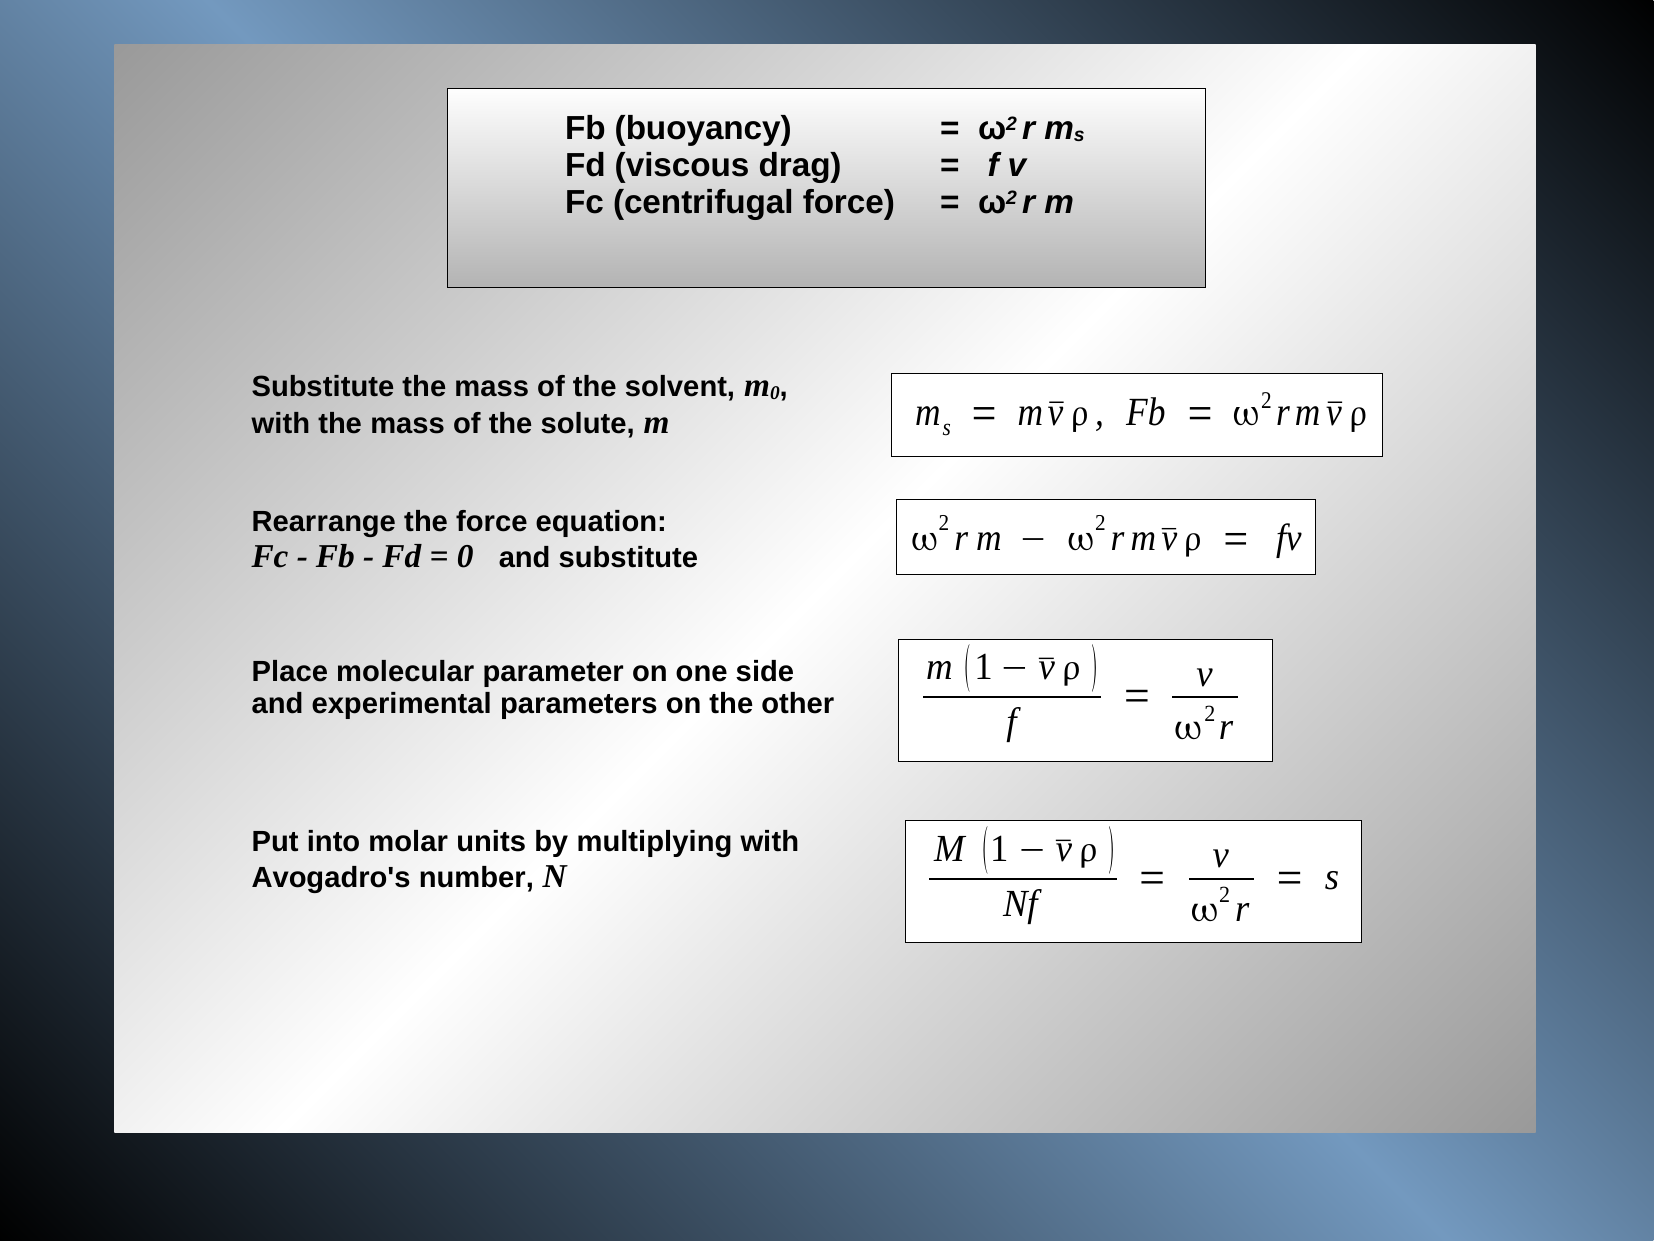

Fb (buoyancy)		= ω2 r ms
Fd (viscous drag)		= f v
Fc (centrifugal force)	= ω2 r m
Substitute the mass of the solvent, m0,
with the mass of the solute, m
Rearrange the force equation:
Fc - Fb - Fd = 0 and substitute
Place molecular parameter on one side
and experimental parameters on the other
Put into molar units by multiplying with
Avogadro's number, N